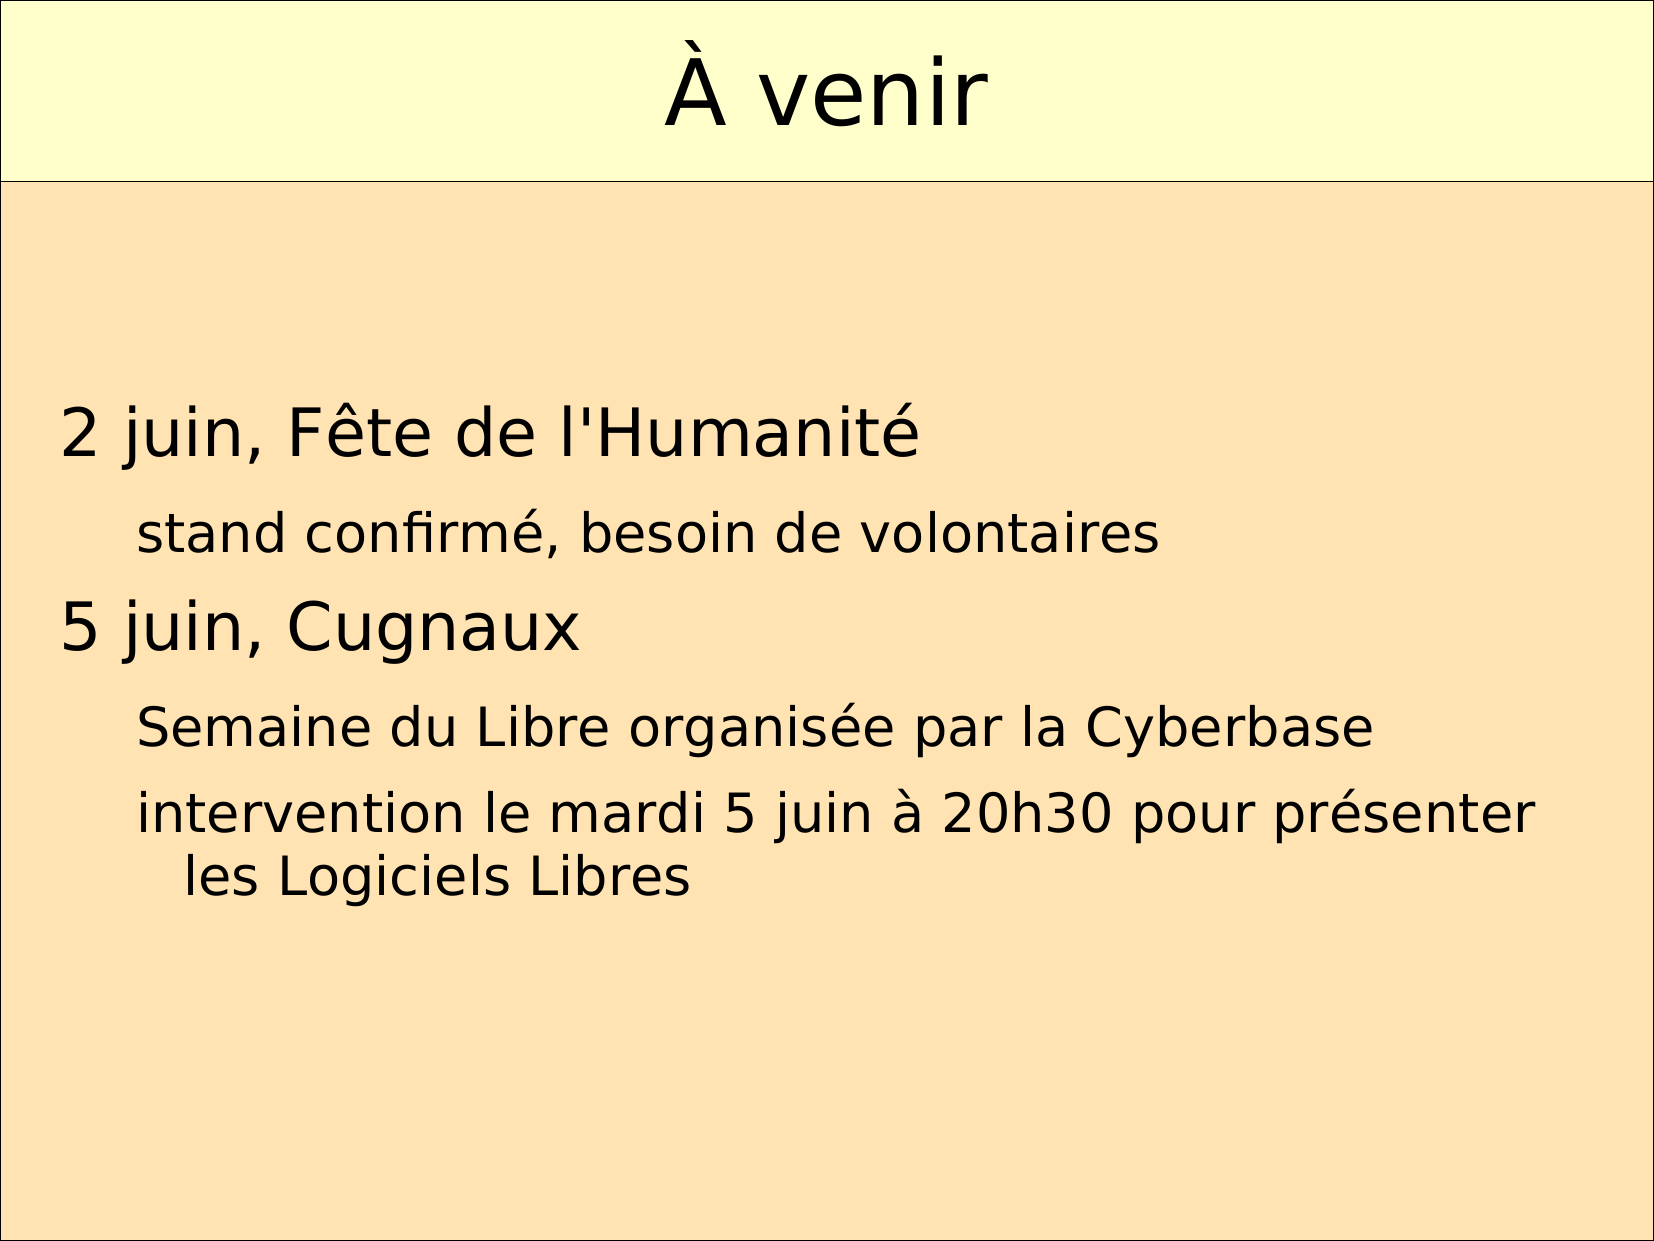

# À venir
2 juin, Fête de l'Humanité
stand confirmé, besoin de volontaires
5 juin, Cugnaux
Semaine du Libre organisée par la Cyberbase
intervention le mardi 5 juin à 20h30 pour présenter les Logiciels Libres